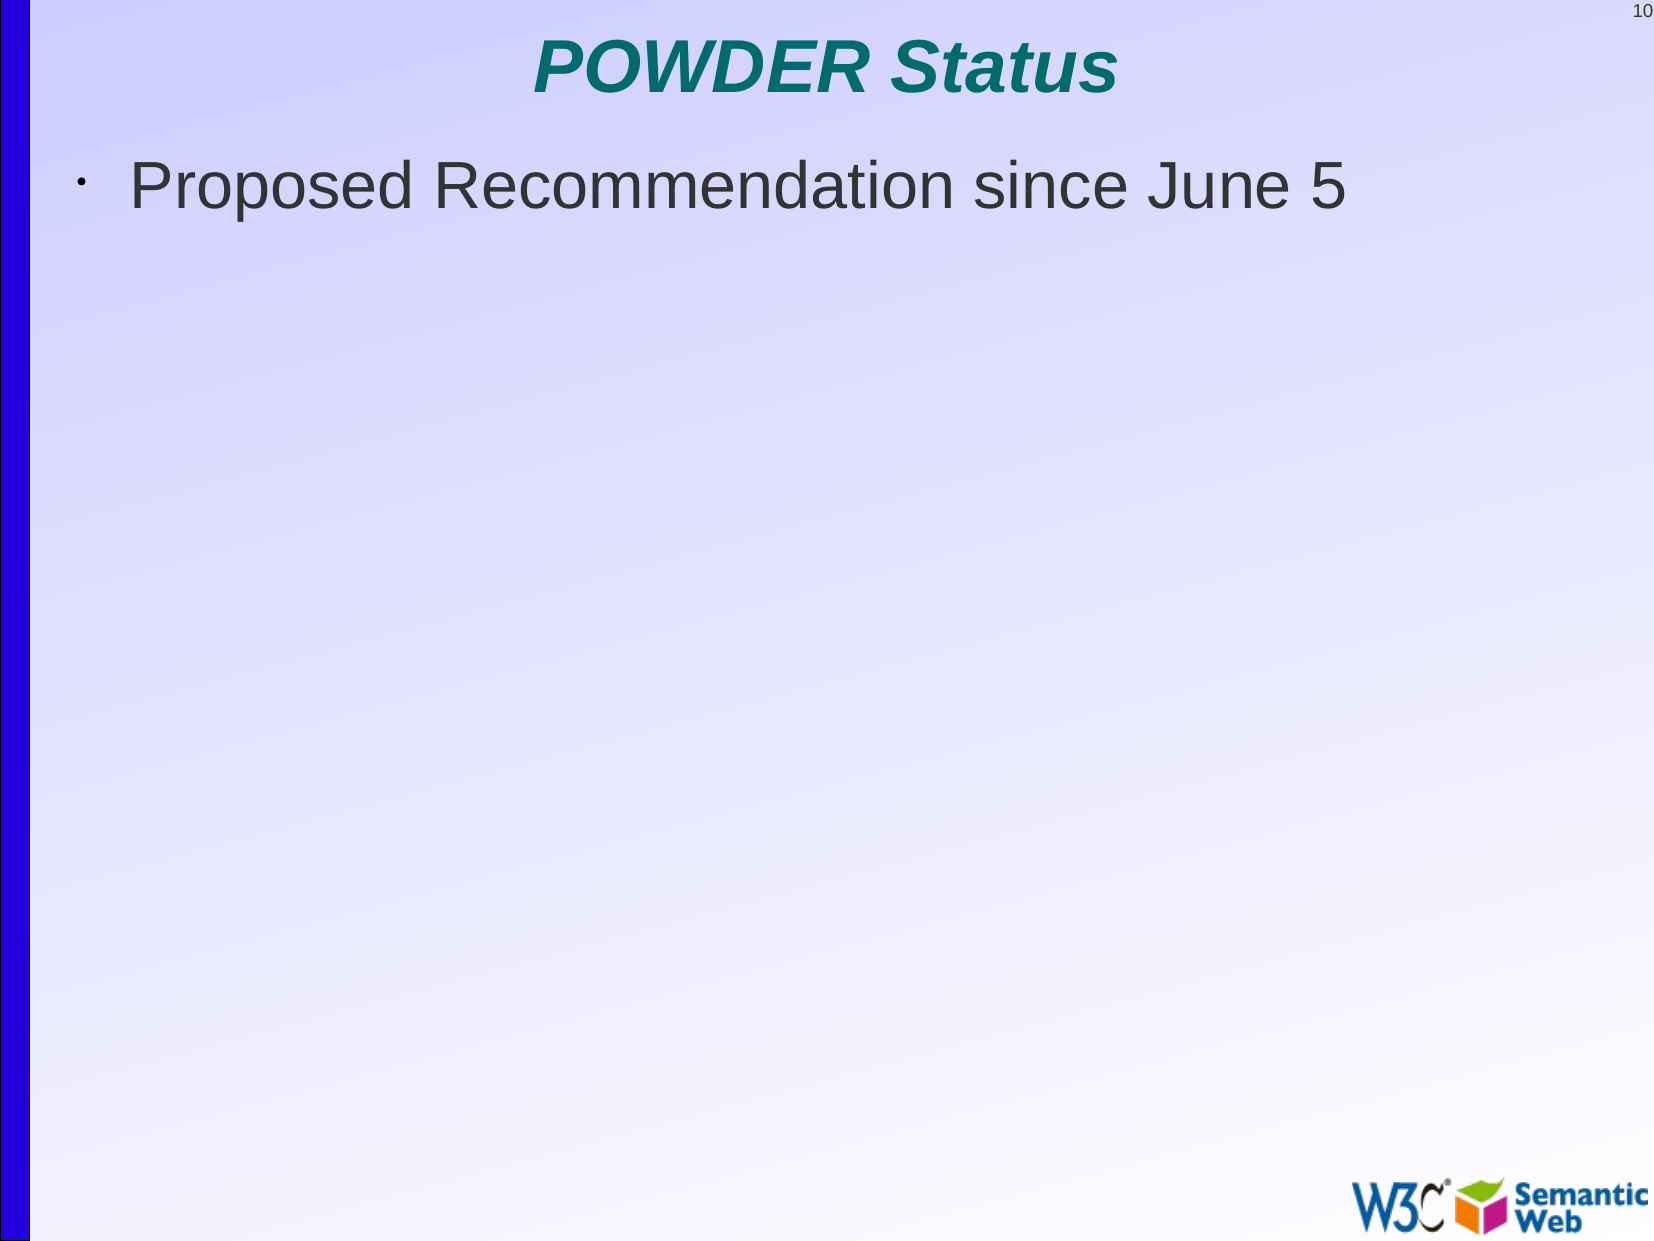

# POWDER Status
Proposed Recommendation since June 5